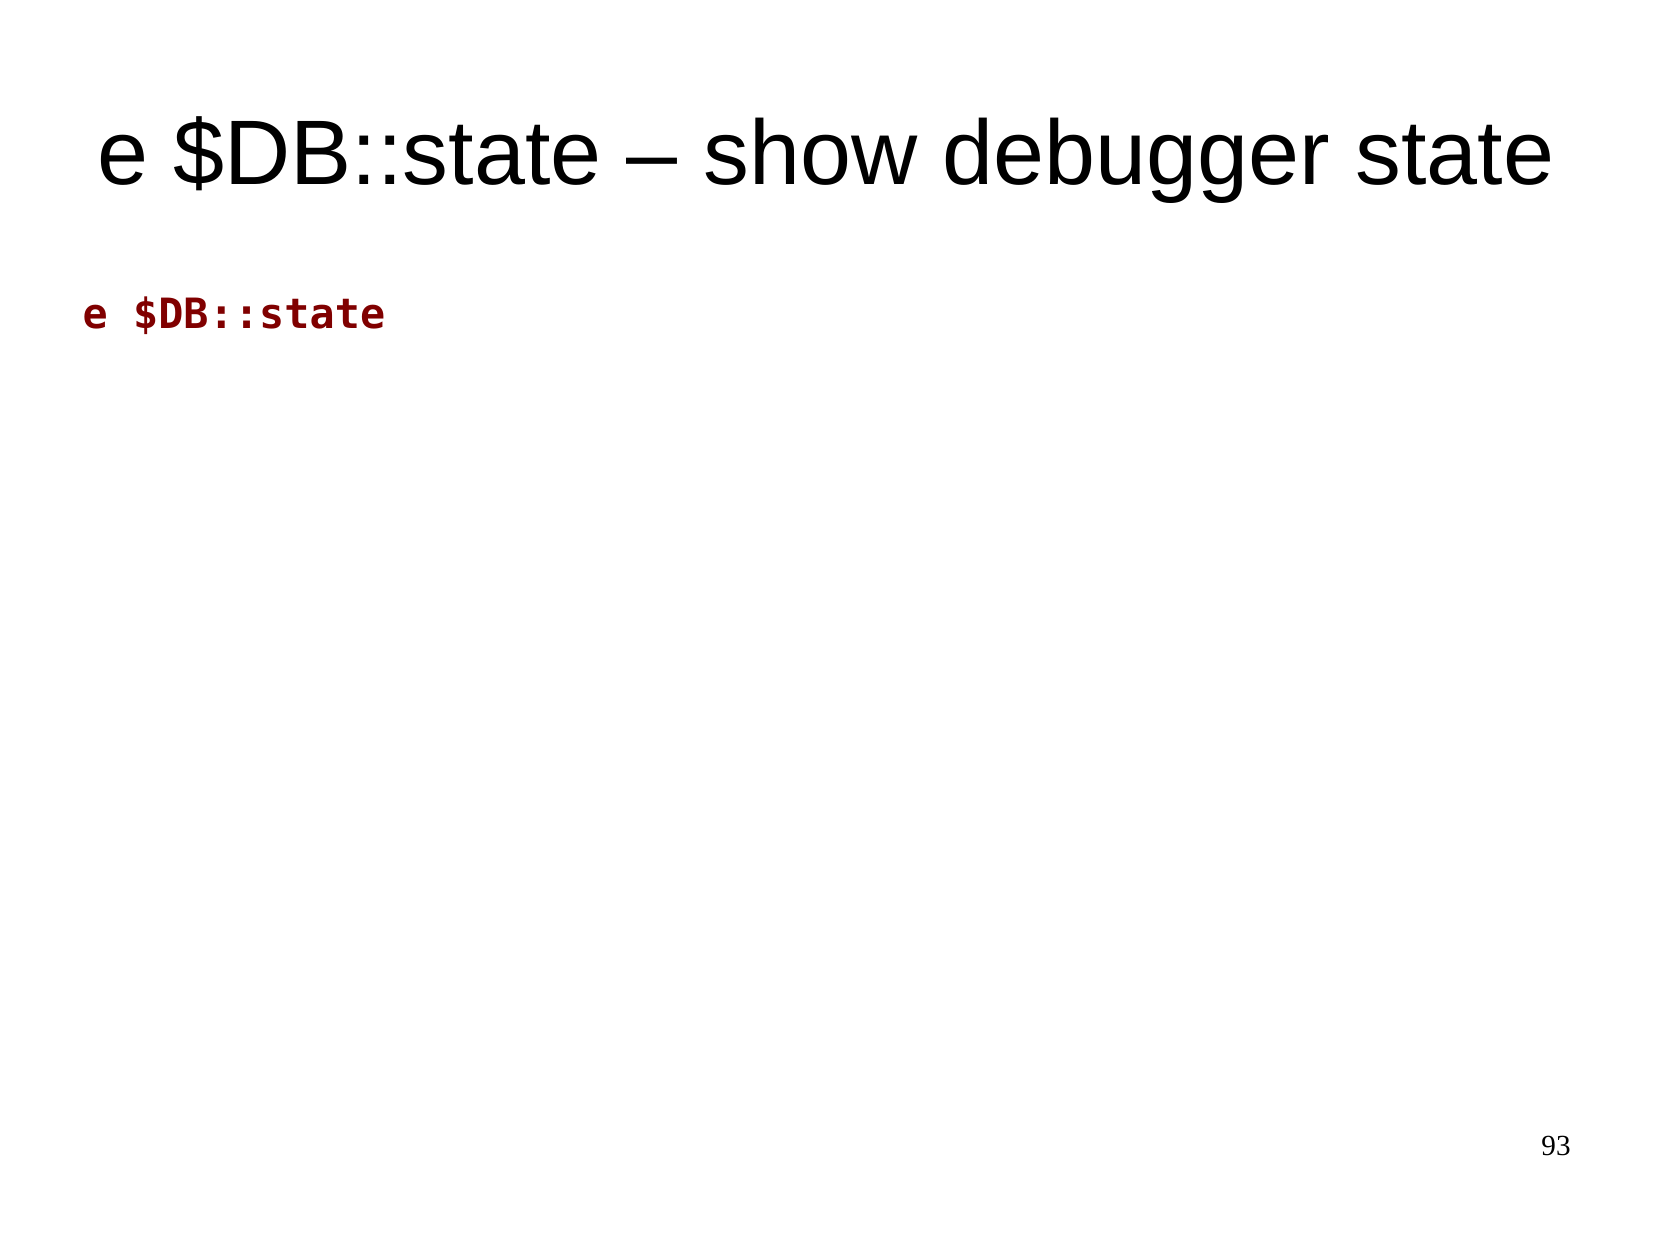

# e $DB::state – show debugger state
e $DB::state
93